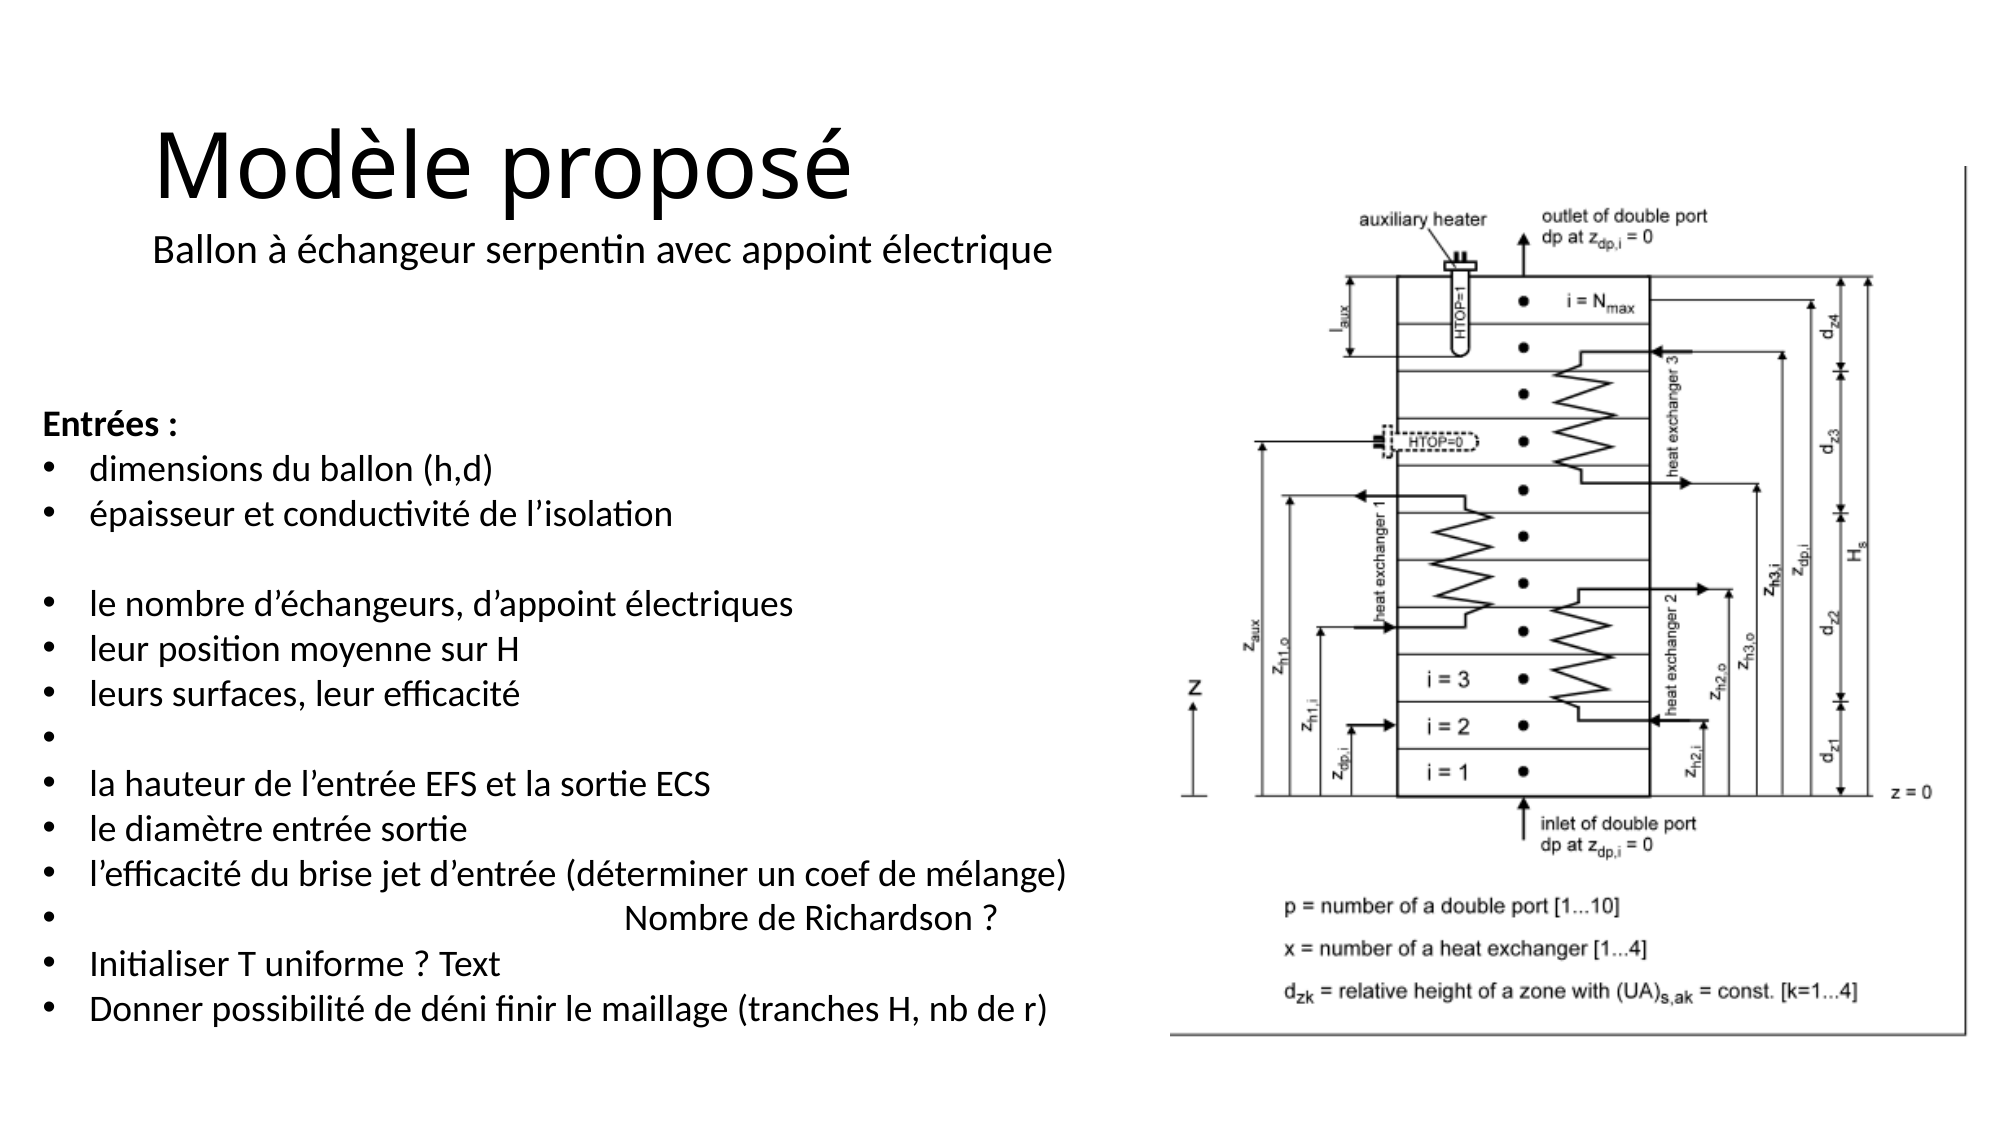

# Modèle proposé
Ballon à échangeur serpentin avec appoint électrique
Entrées :
dimensions du ballon (h,d)
épaisseur et conductivité de l’isolation
le nombre d’échangeurs, d’appoint électriques
leur position moyenne sur H
leurs surfaces, leur efficacité
la hauteur de l’entrée EFS et la sortie ECS
le diamètre entrée sortie
l’efficacité du brise jet d’entrée (déterminer un coef de mélange)
Initialiser T uniforme ? Text
Donner possibilité de déni finir le maillage (tranches H, nb de r)
Nombre de Richardson ?